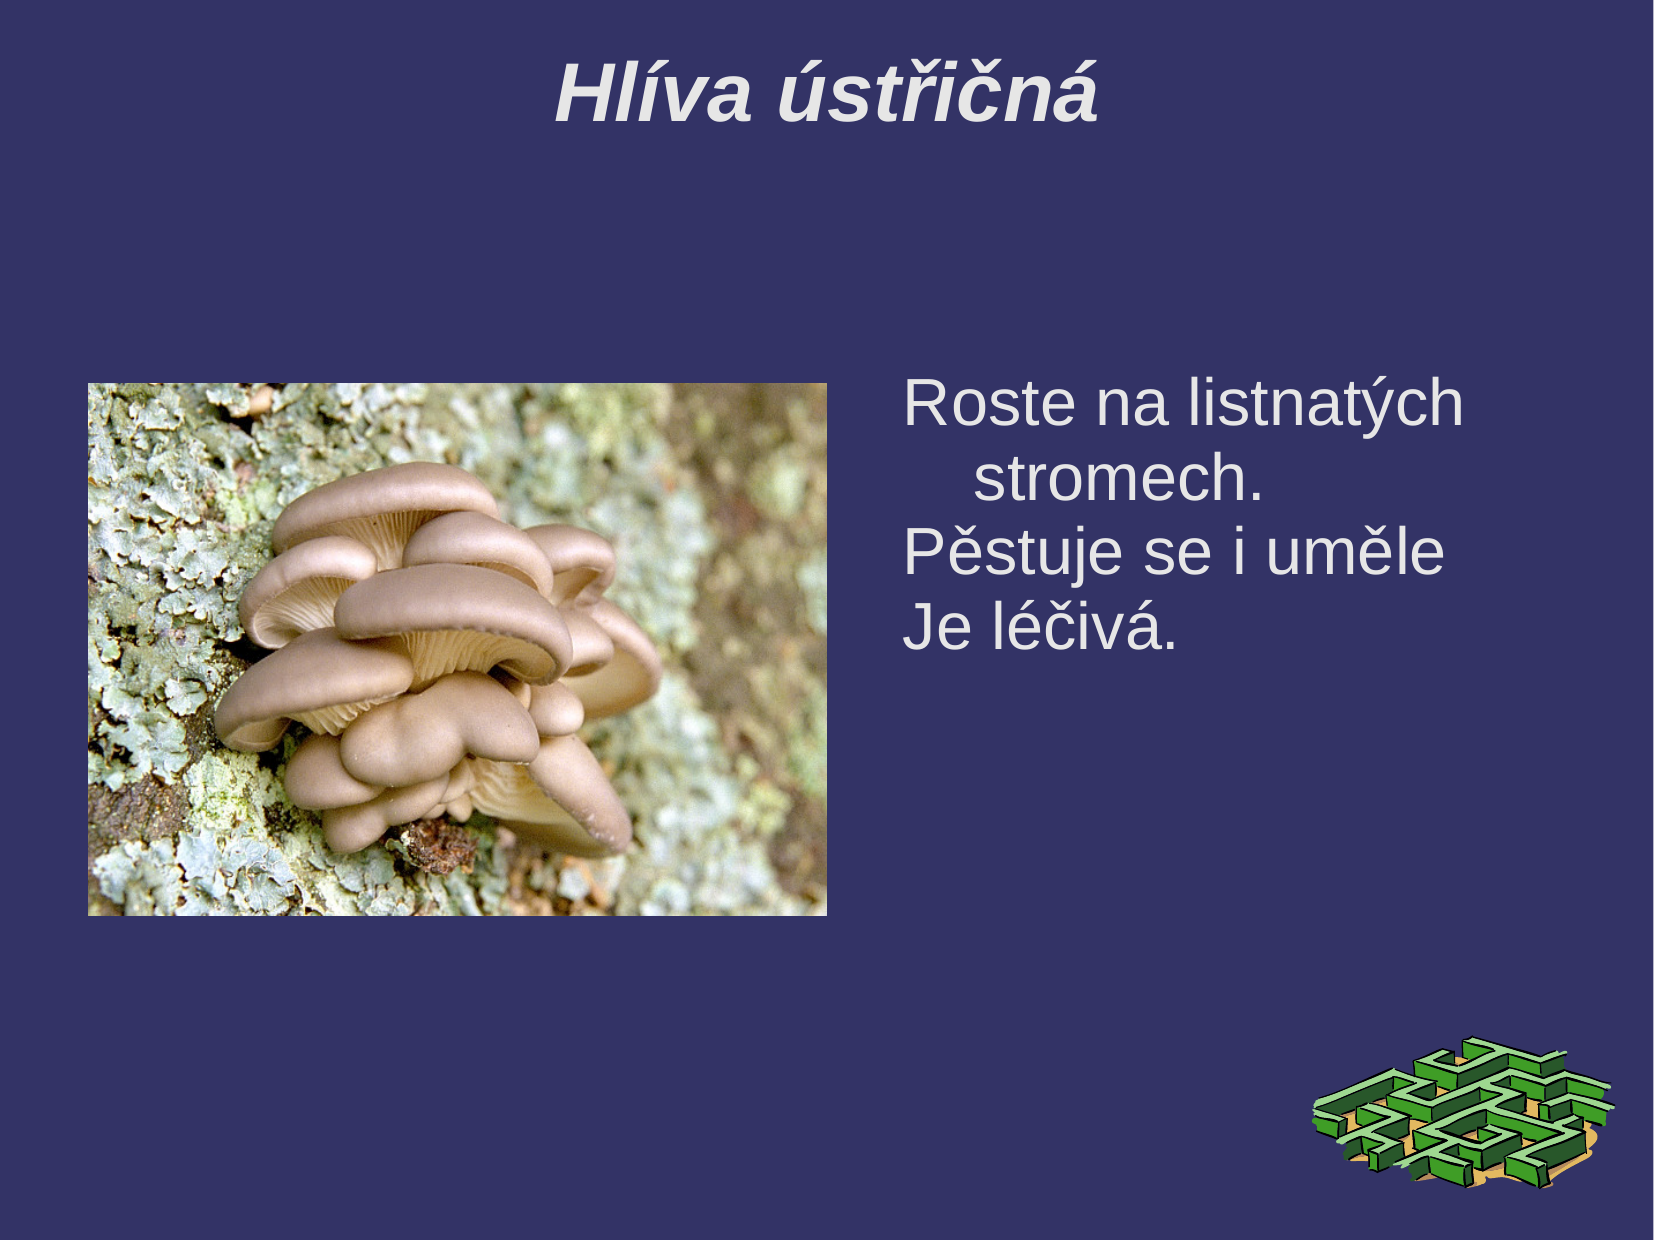

# Hlíva ústřičná
Roste na listnatých stromech.
Pěstuje se i uměle
Je léčivá.